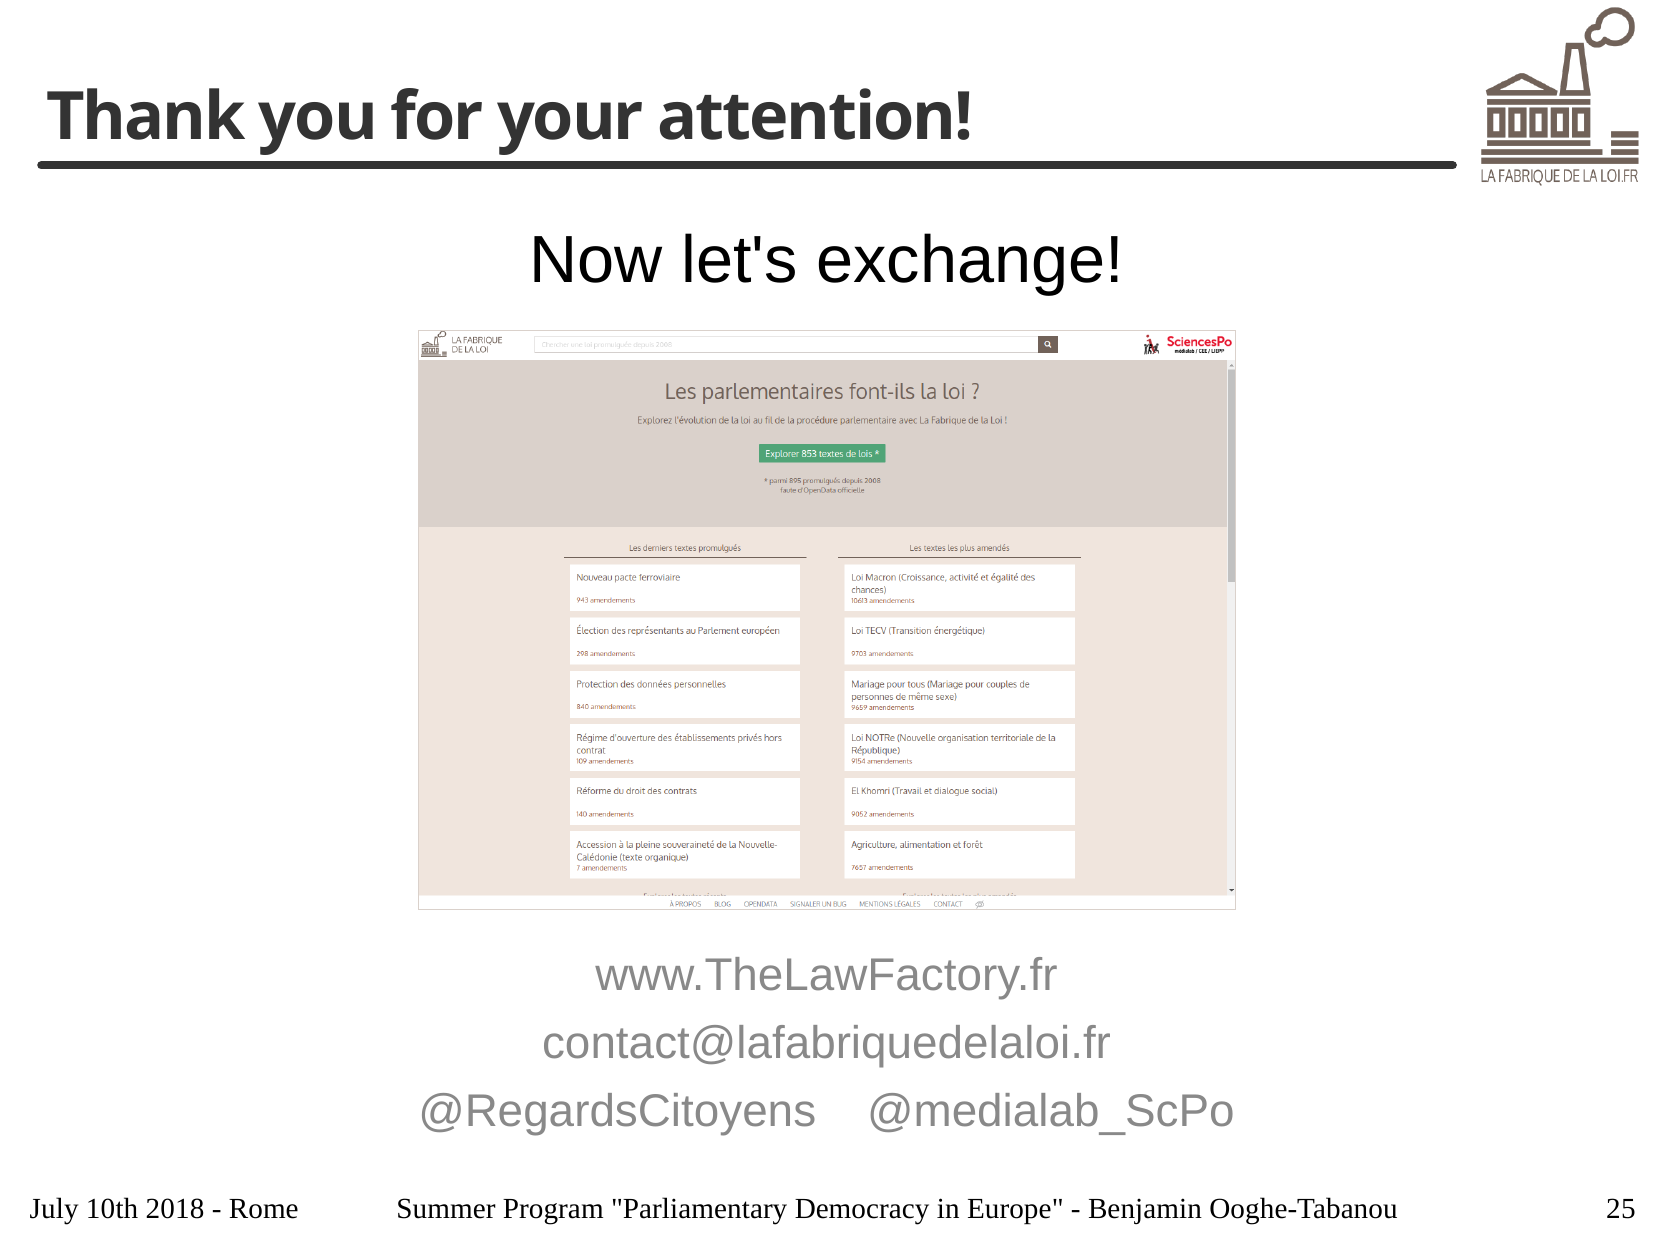

# Thank you for your attention!
Now let's exchange!
www.TheLawFactory.fr
contact@lafabriquedelaloi.fr
@RegardsCitoyens @medialab_ScPo
July 10th 2018 - Rome
Summer Program "Parliamentary Democracy in Europe" - Benjamin Ooghe-Tabanou
25